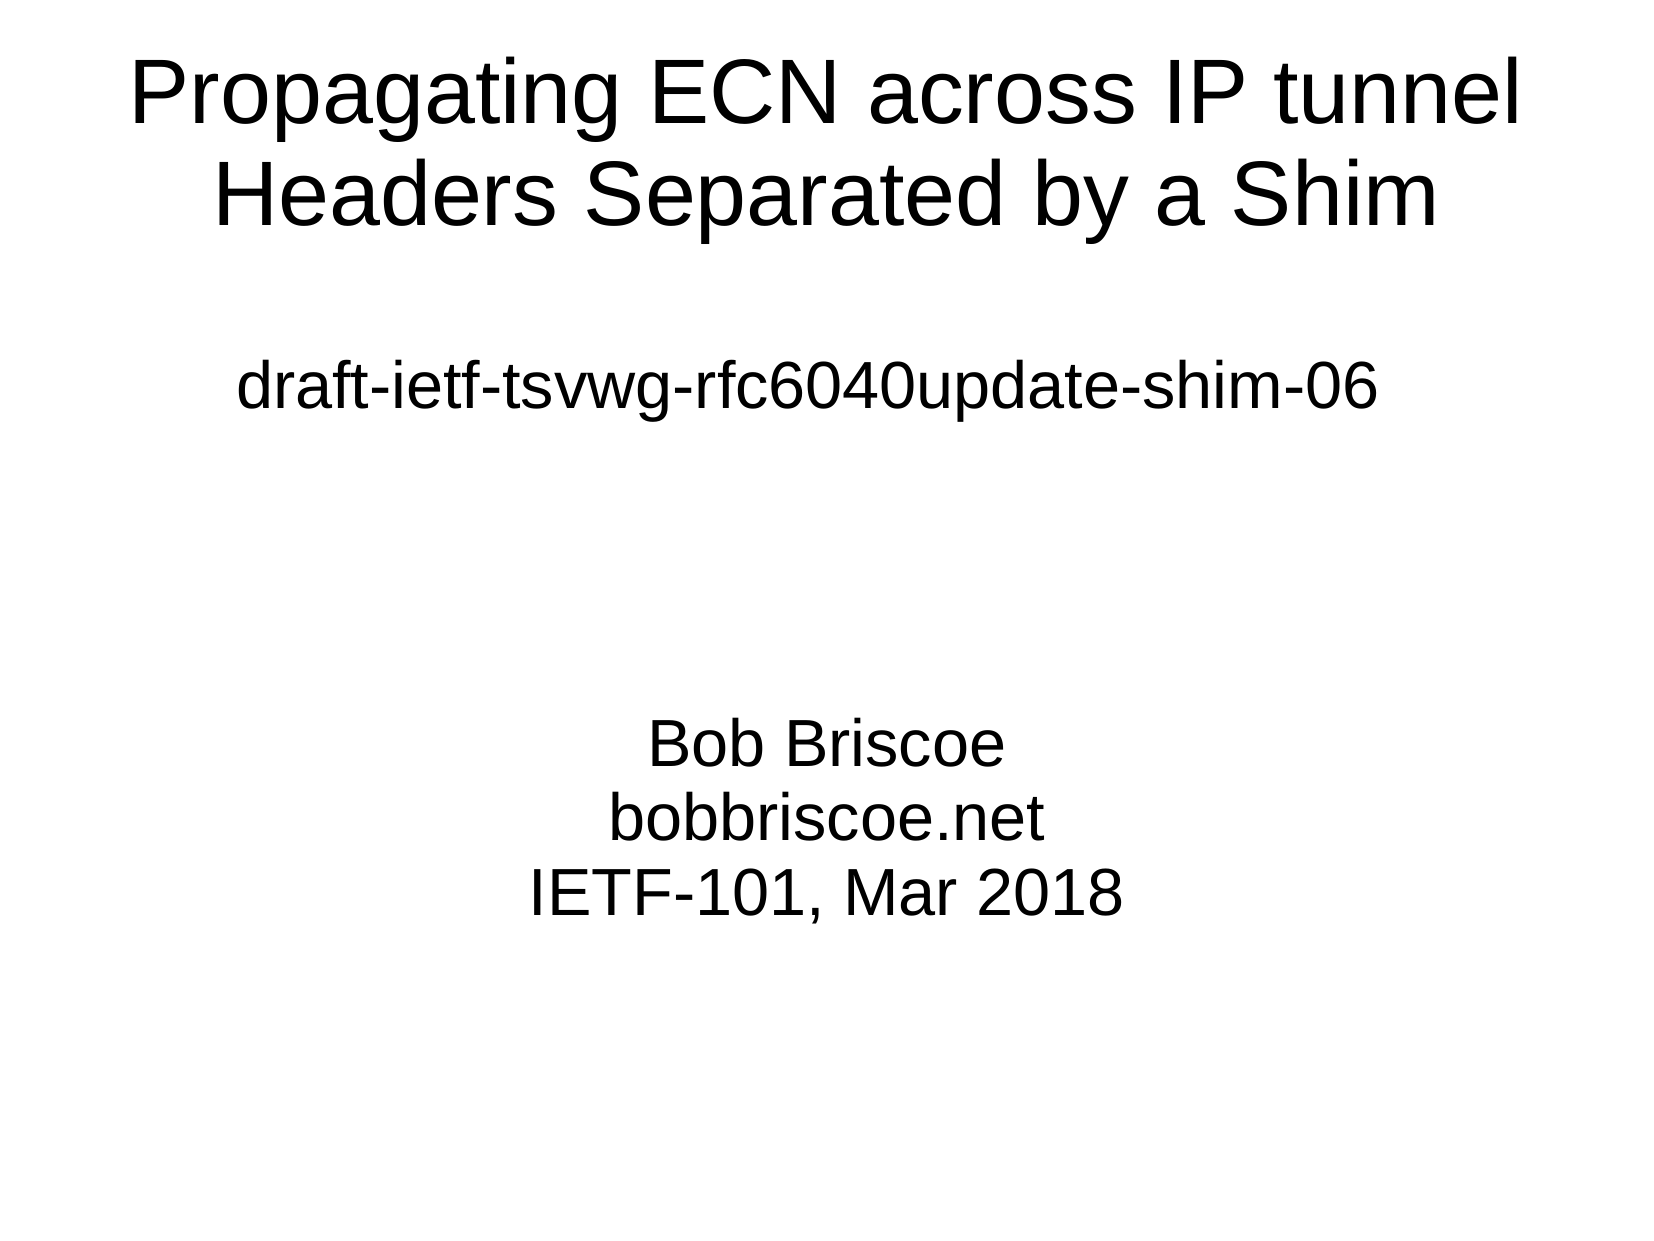

# Propagating ECN across IP tunnel Headers Separated by a Shim draft-ietf-tsvwg-rfc6040update-shim-06
Bob Briscoe
bobbriscoe.net
IETF-101, Mar 2018